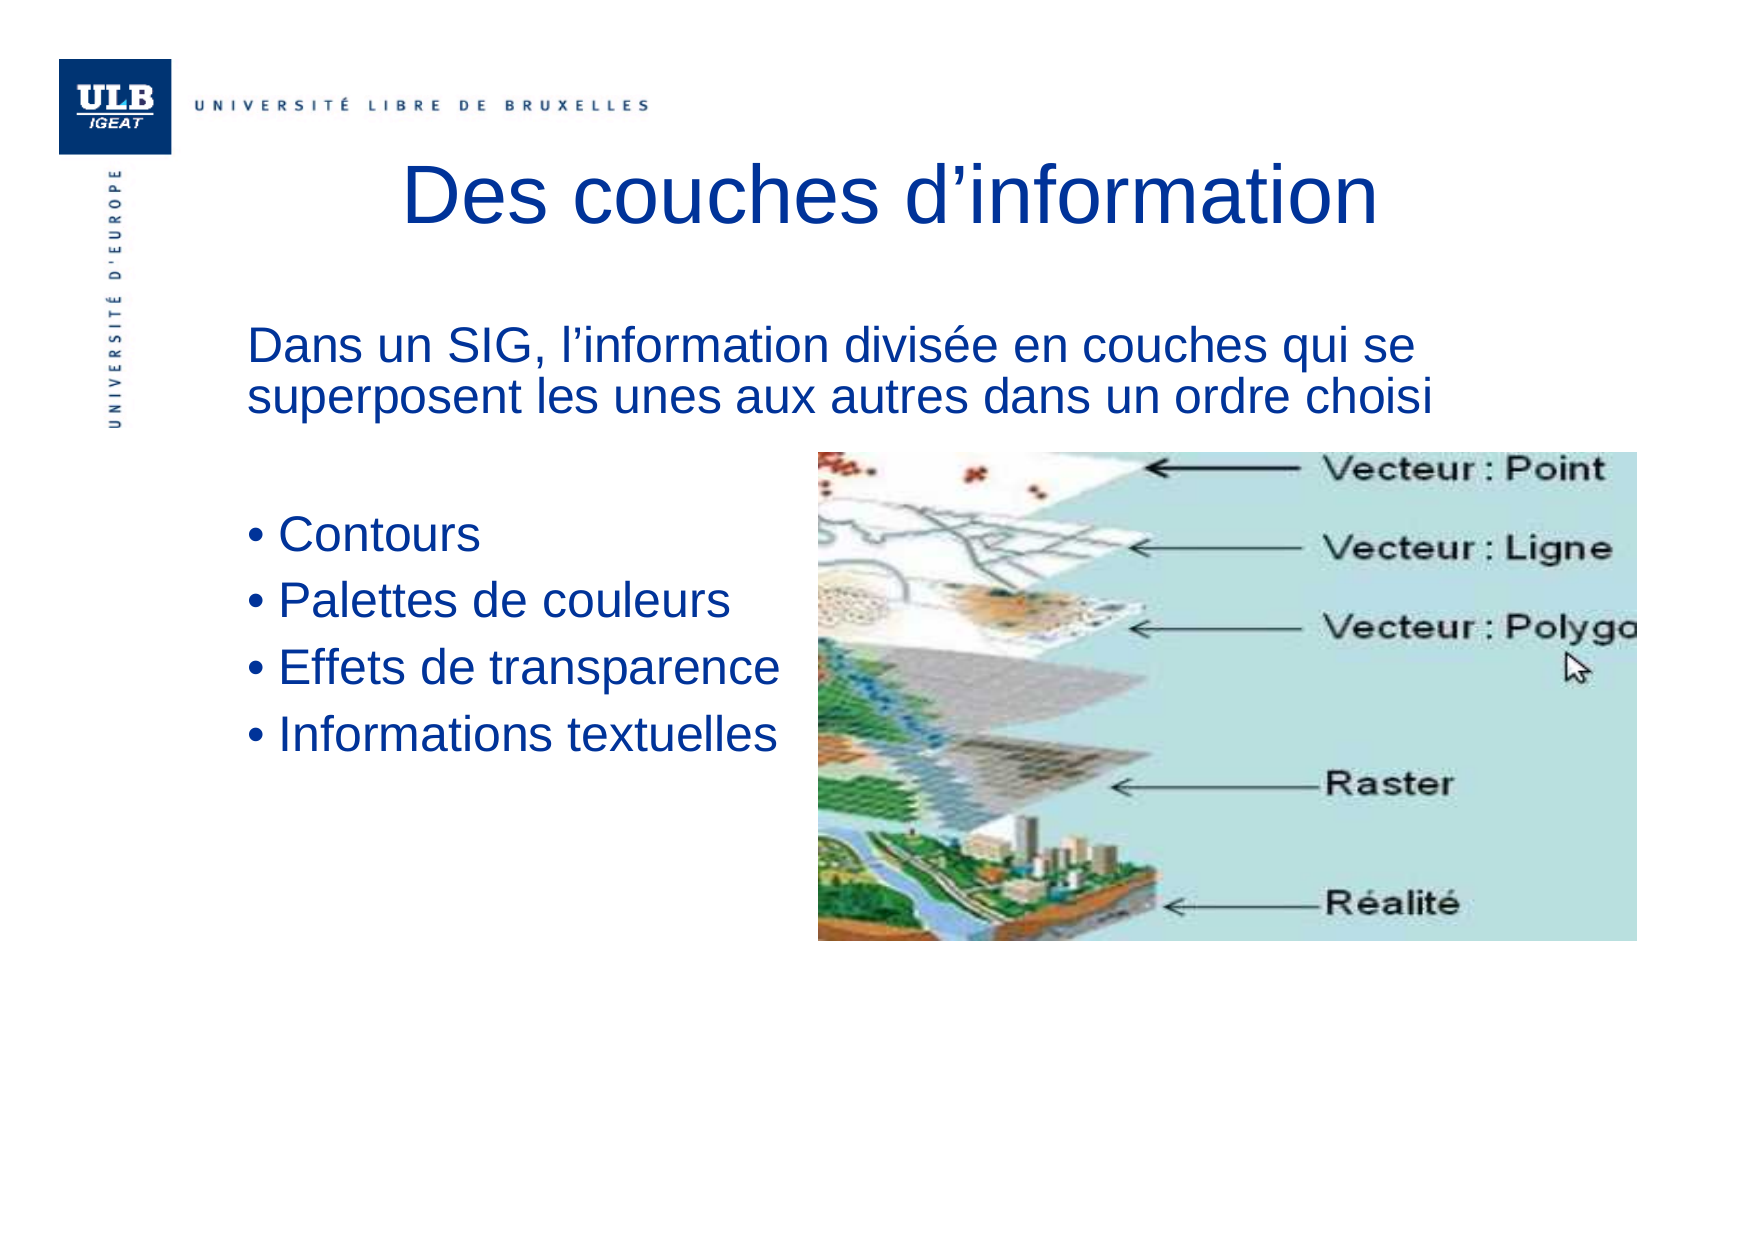

# Des couches d’information
Dans un SIG, l’information divisée en couches qui se superposent les unes aux autres dans un ordre choisi
• Contours
• Palettes de couleurs
• Effets de transparence
• Informations textuelles